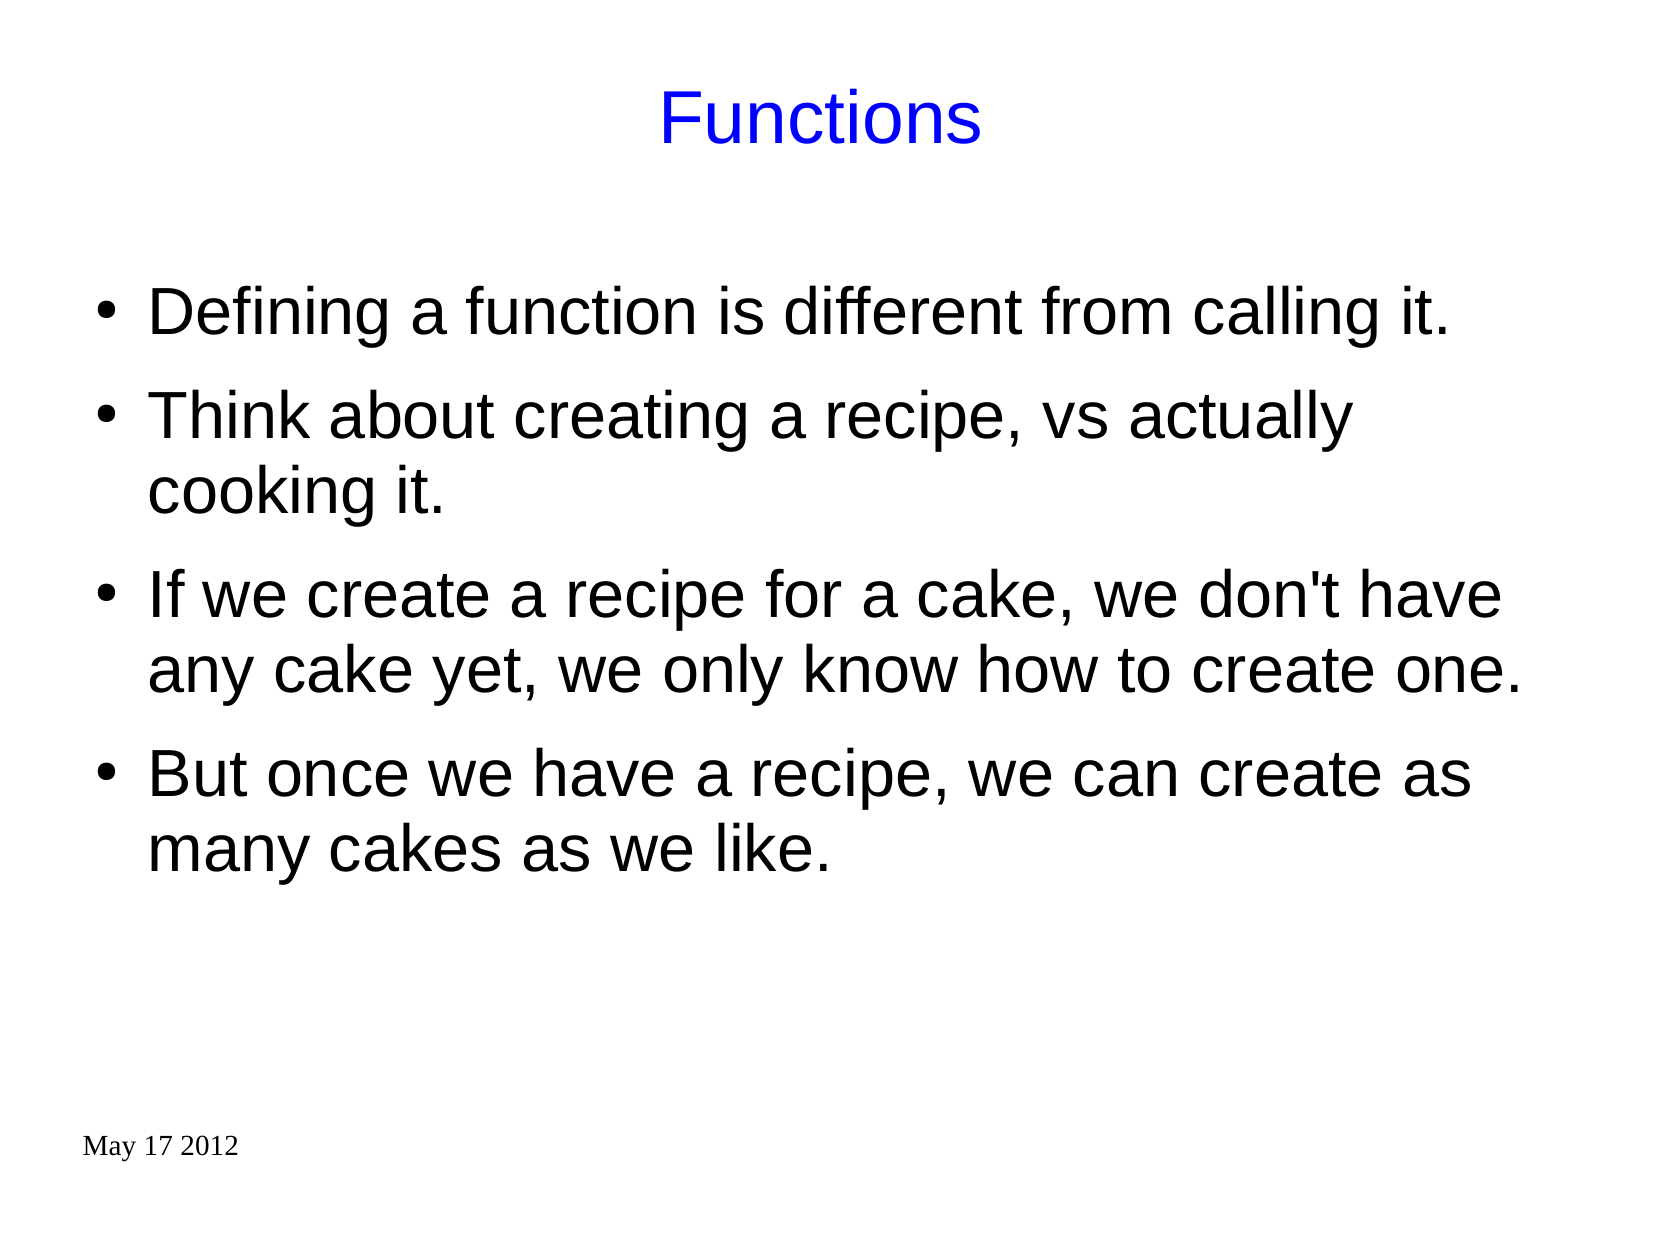

# Functions
Defining a function is different from calling it.
Think about creating a recipe, vs actually cooking it.
If we create a recipe for a cake, we don't have any cake yet, we only know how to create one.
But once we have a recipe, we can create as many cakes as we like.
May 17 2012